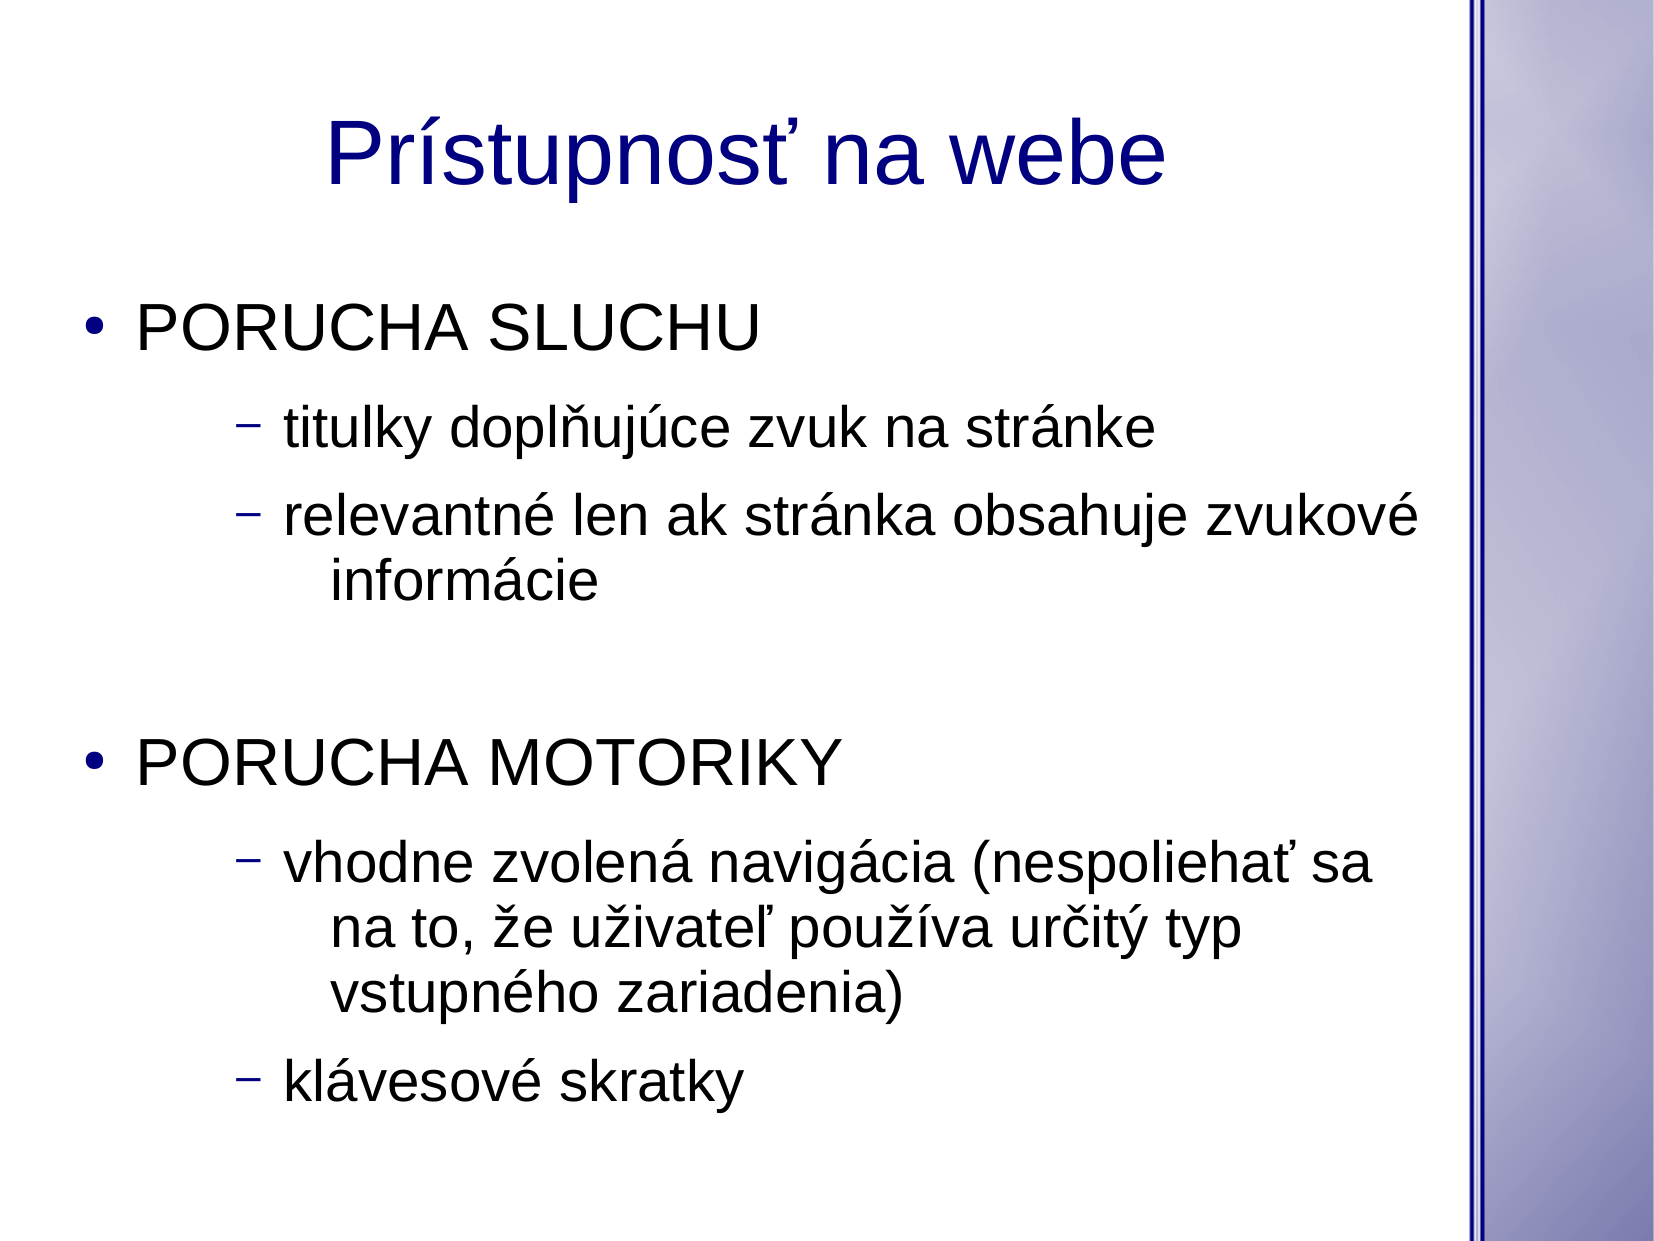

# Prístupnosť na webe
PORUCHA SLUCHU
titulky doplňujúce zvuk na stránke
relevantné len ak stránka obsahuje zvukové informácie
PORUCHA MOTORIKY
vhodne zvolená navigácia (nespoliehať sa na to, že uživateľ používa určitý typ vstupného zariadenia)
klávesové skratky